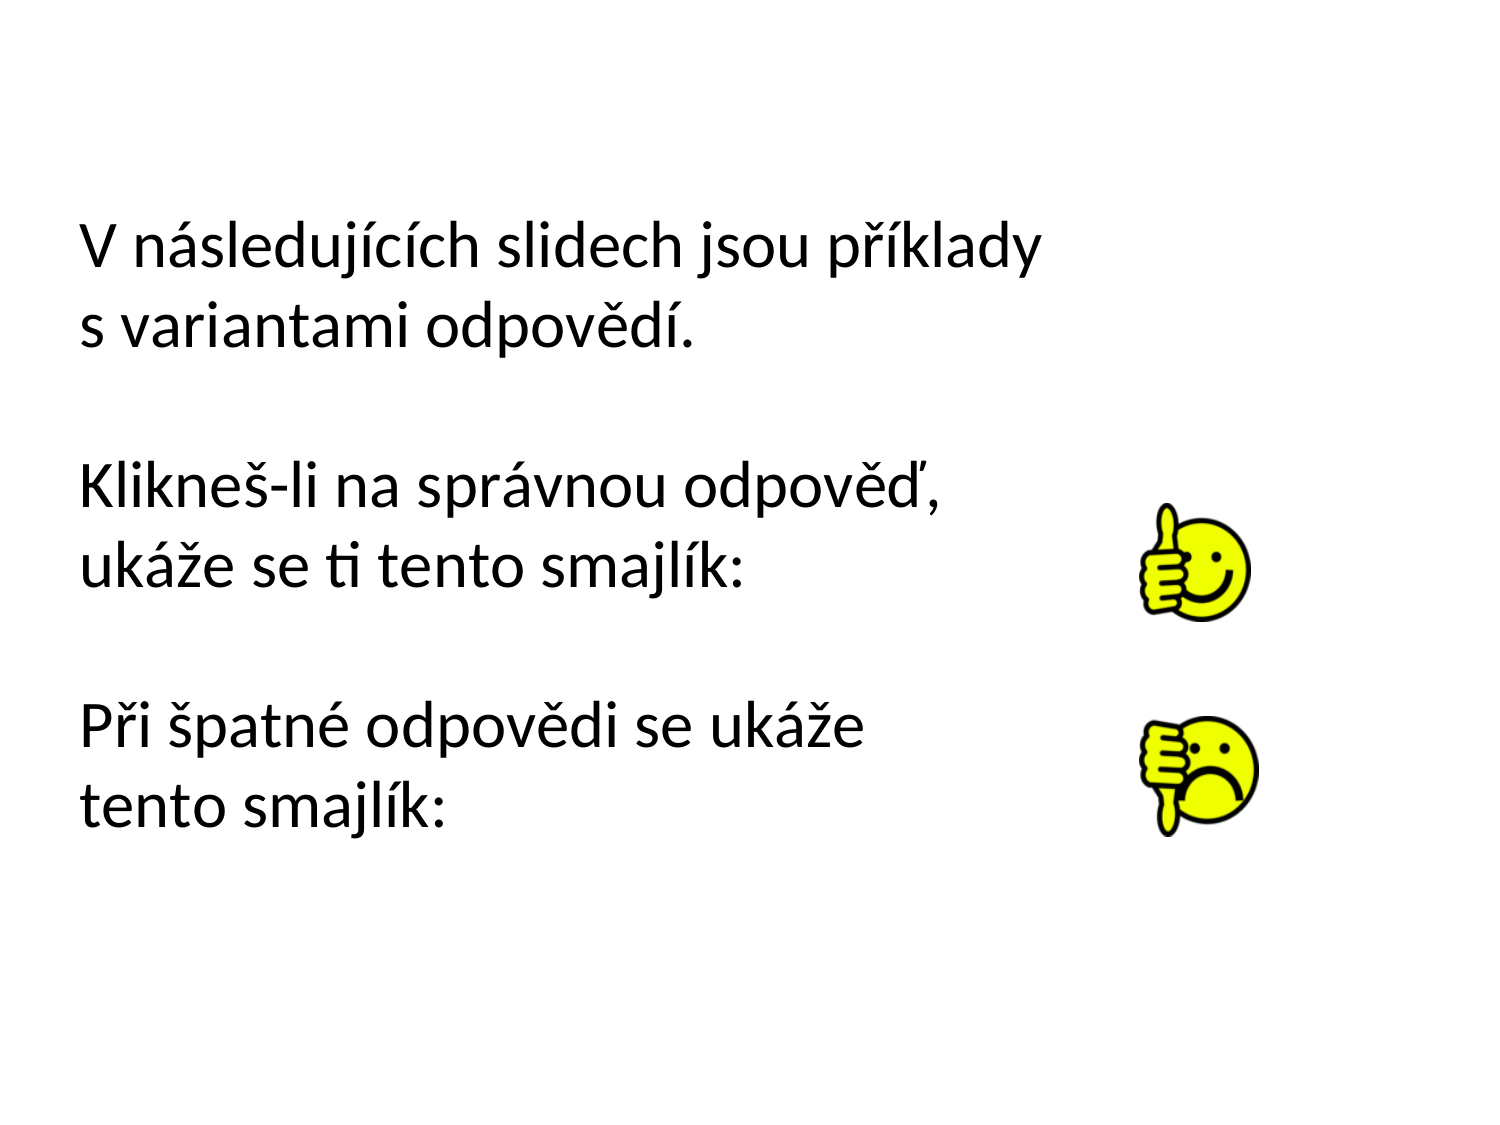

V následujících slidech jsou příklady
s variantami odpovědí.
Klikneš-li na správnou odpověď,
ukáže se ti tento smajlík:
Při špatné odpovědi se ukáže
tento smajlík: